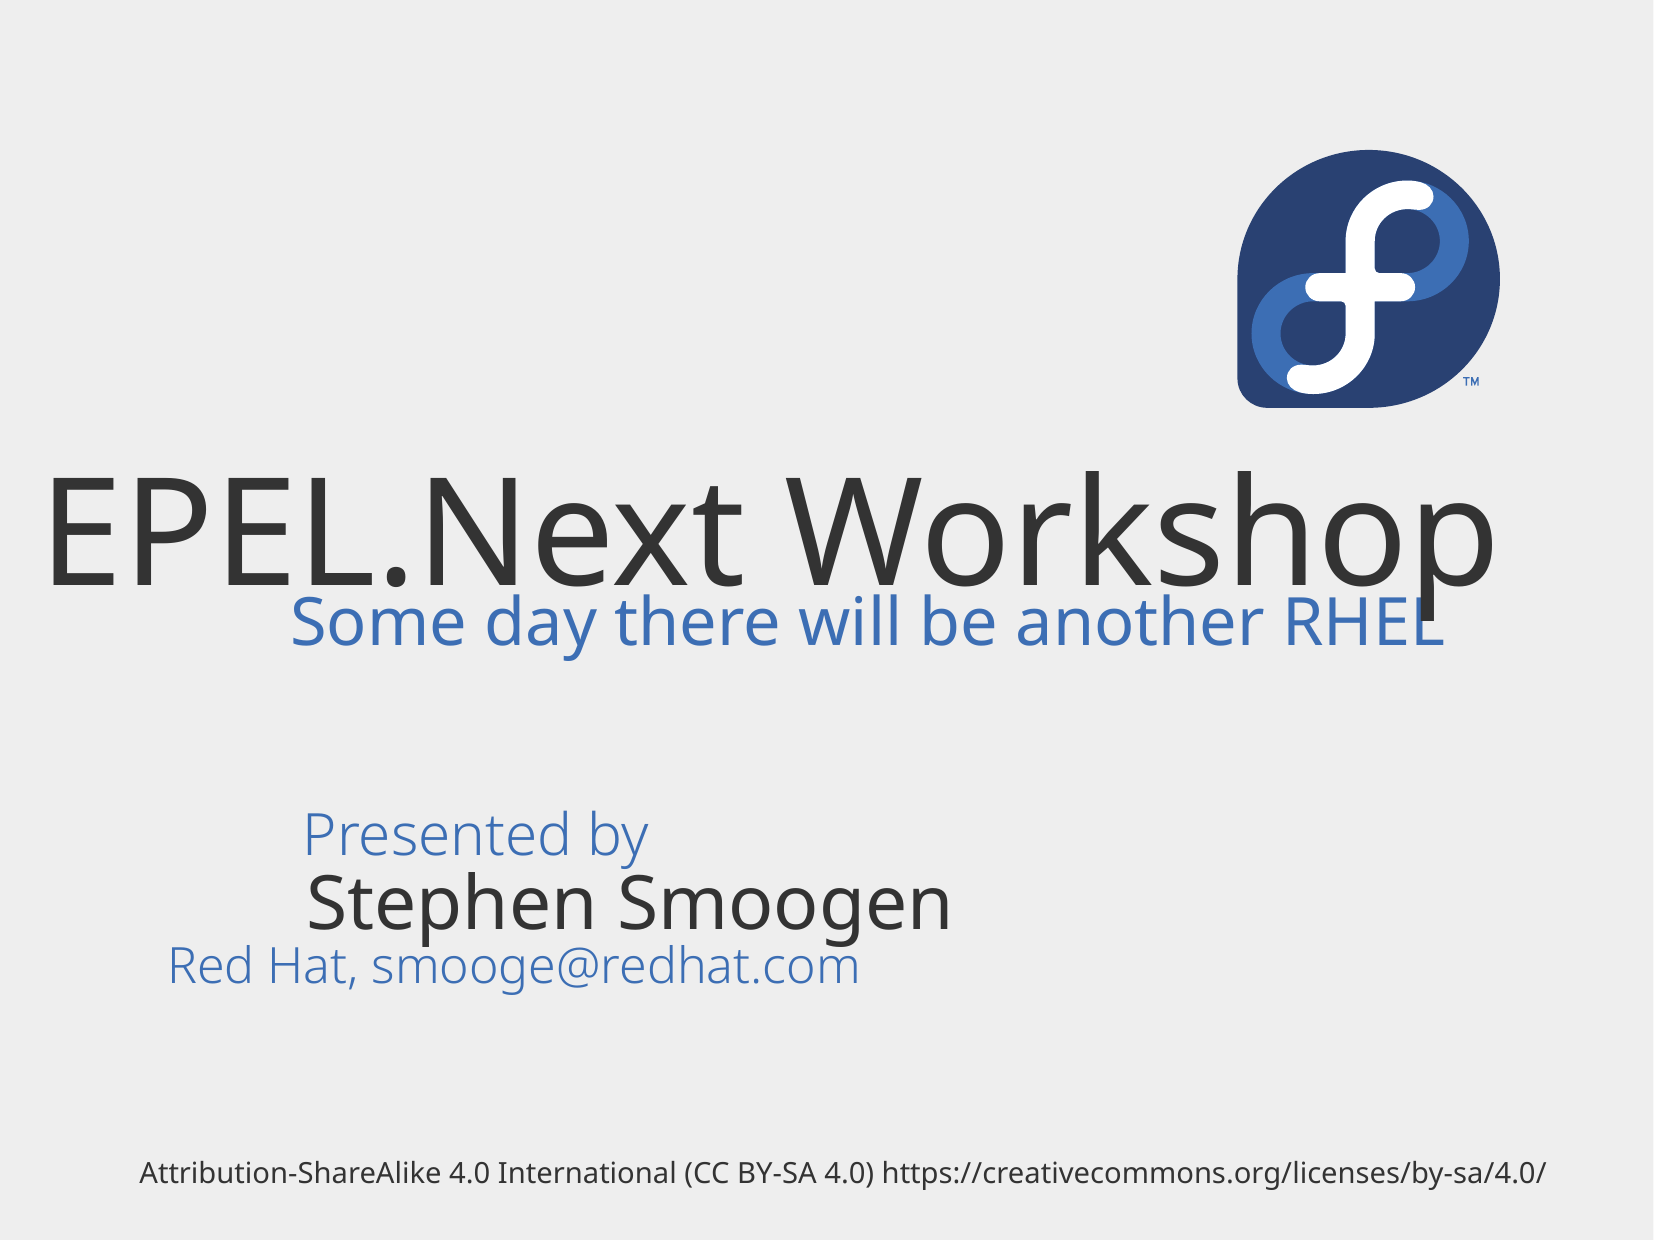

EPEL.Next Workshop
# Some day there will be another RHEL
Presented by
Stephen Smoogen
Red Hat, smooge@redhat.com
Attribution-ShareAlike 4.0 International (CC BY-SA 4.0) https://creativecommons.org/licenses/by-sa/4.0/